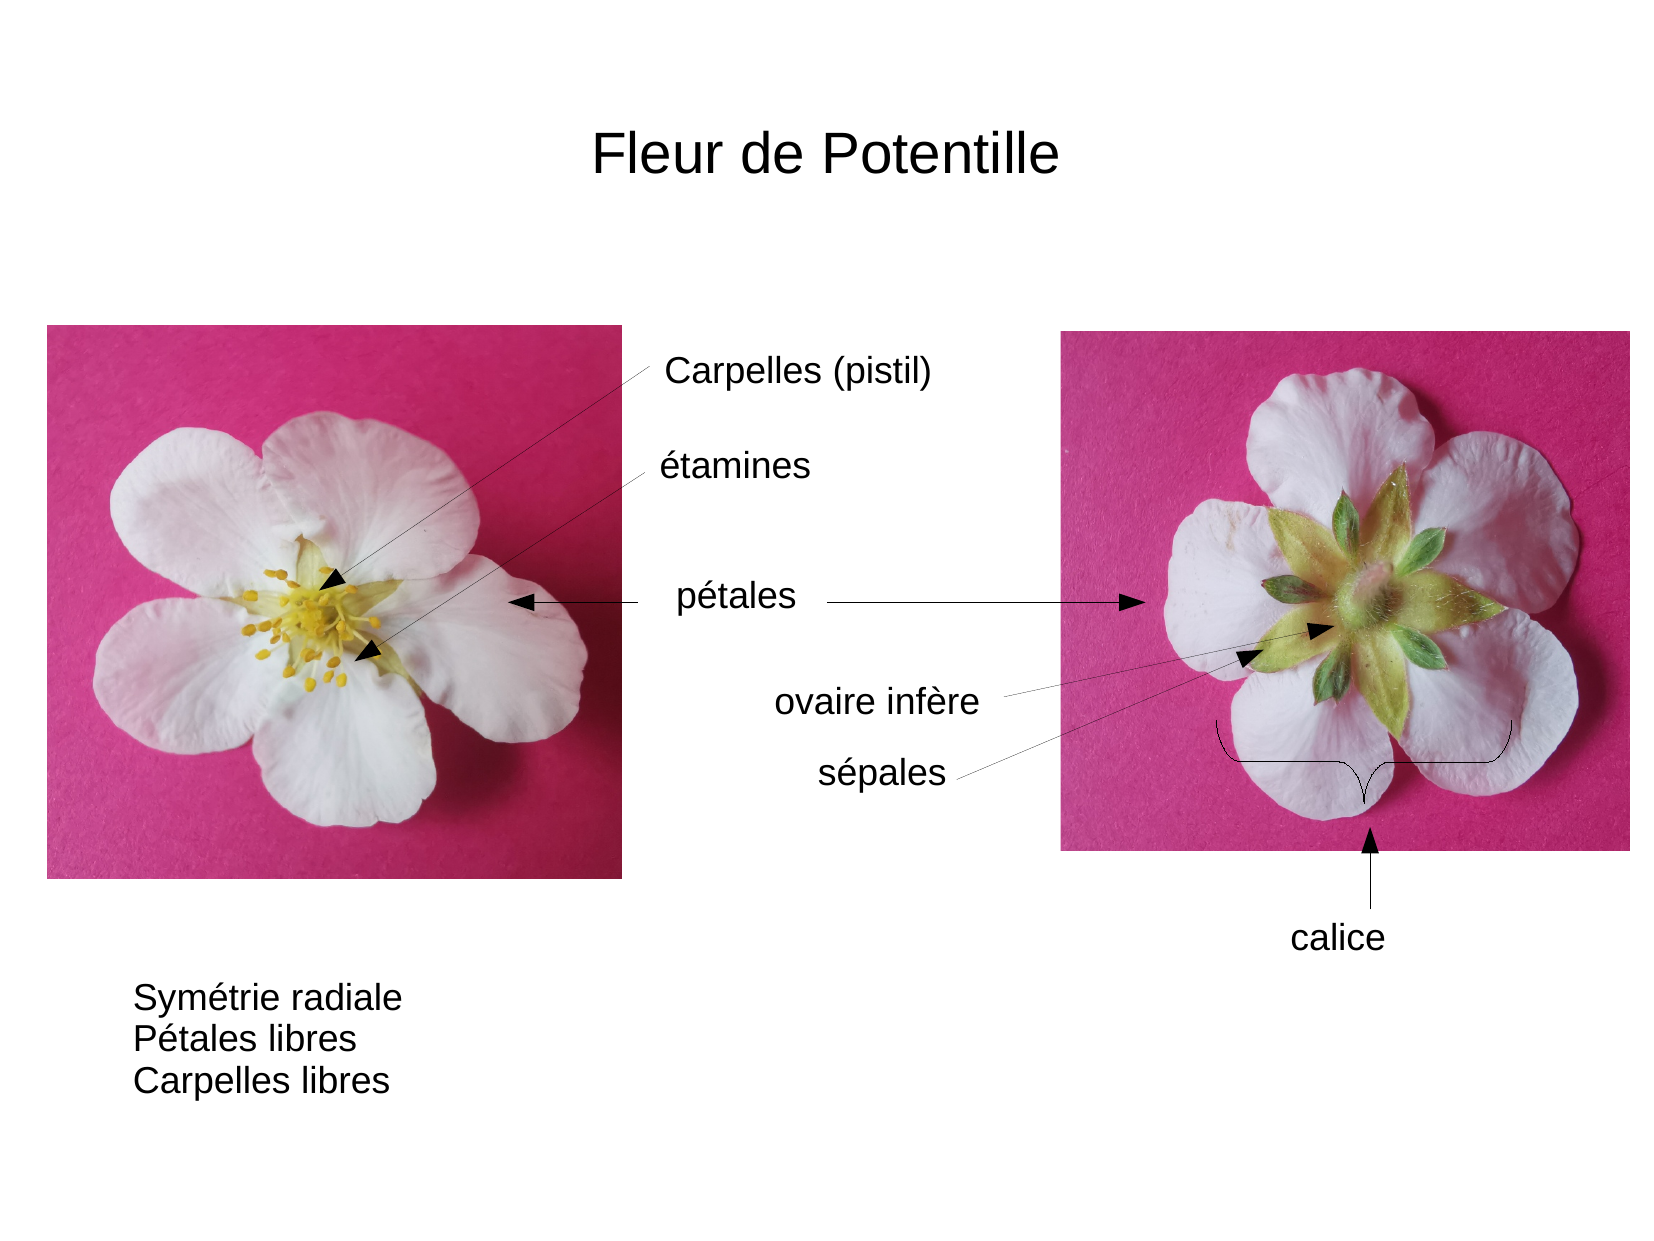

# Fleur de Potentille
Carpelles (pistil)
étamines
pétales
ovaire infère
sépales
calice
Symétrie radiale
Pétales libres
Carpelles libres